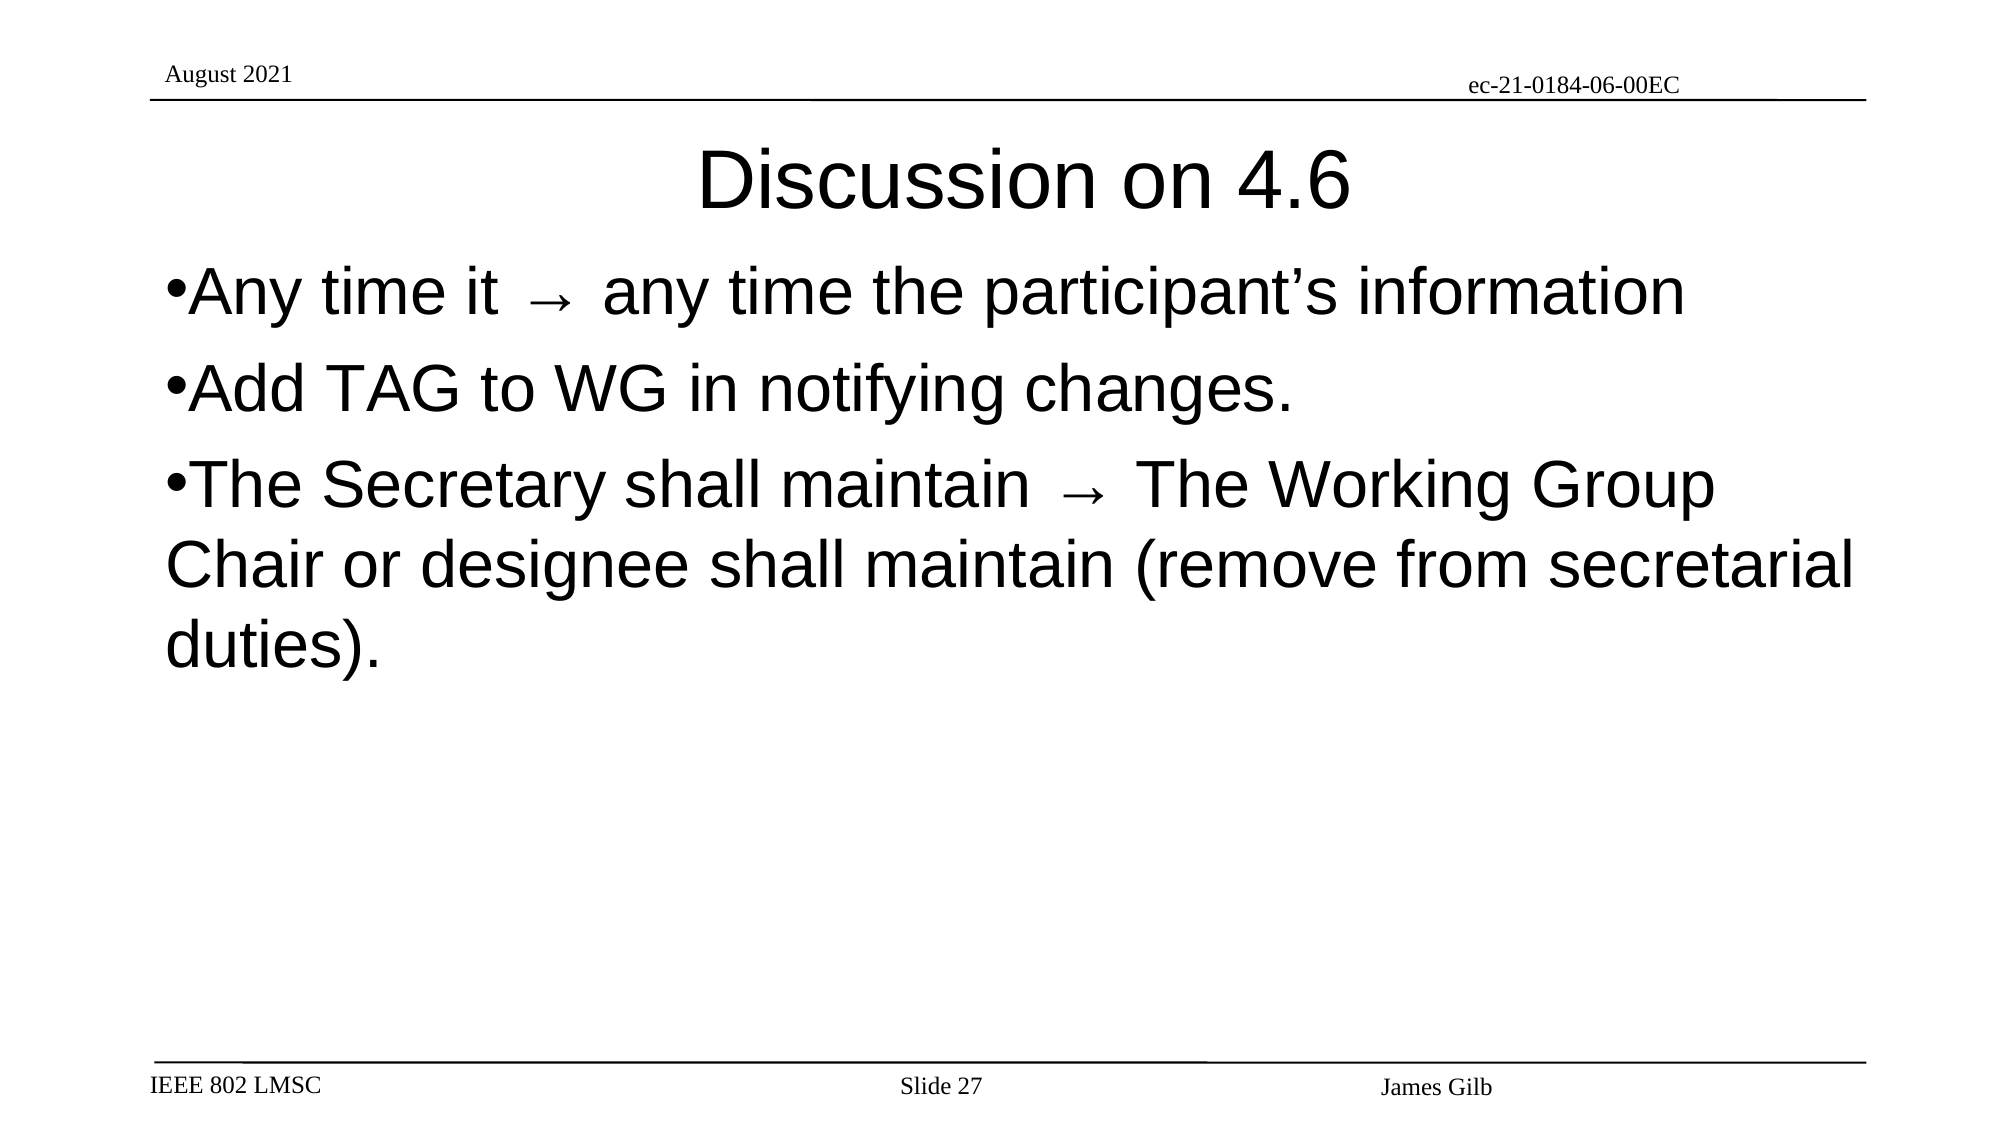

# Discussion on 4.6
Any time it → any time the participant’s information
Add TAG to WG in notifying changes.
The Secretary shall maintain → The Working Group Chair or designee shall maintain (remove from secretarial duties).
Slide 25